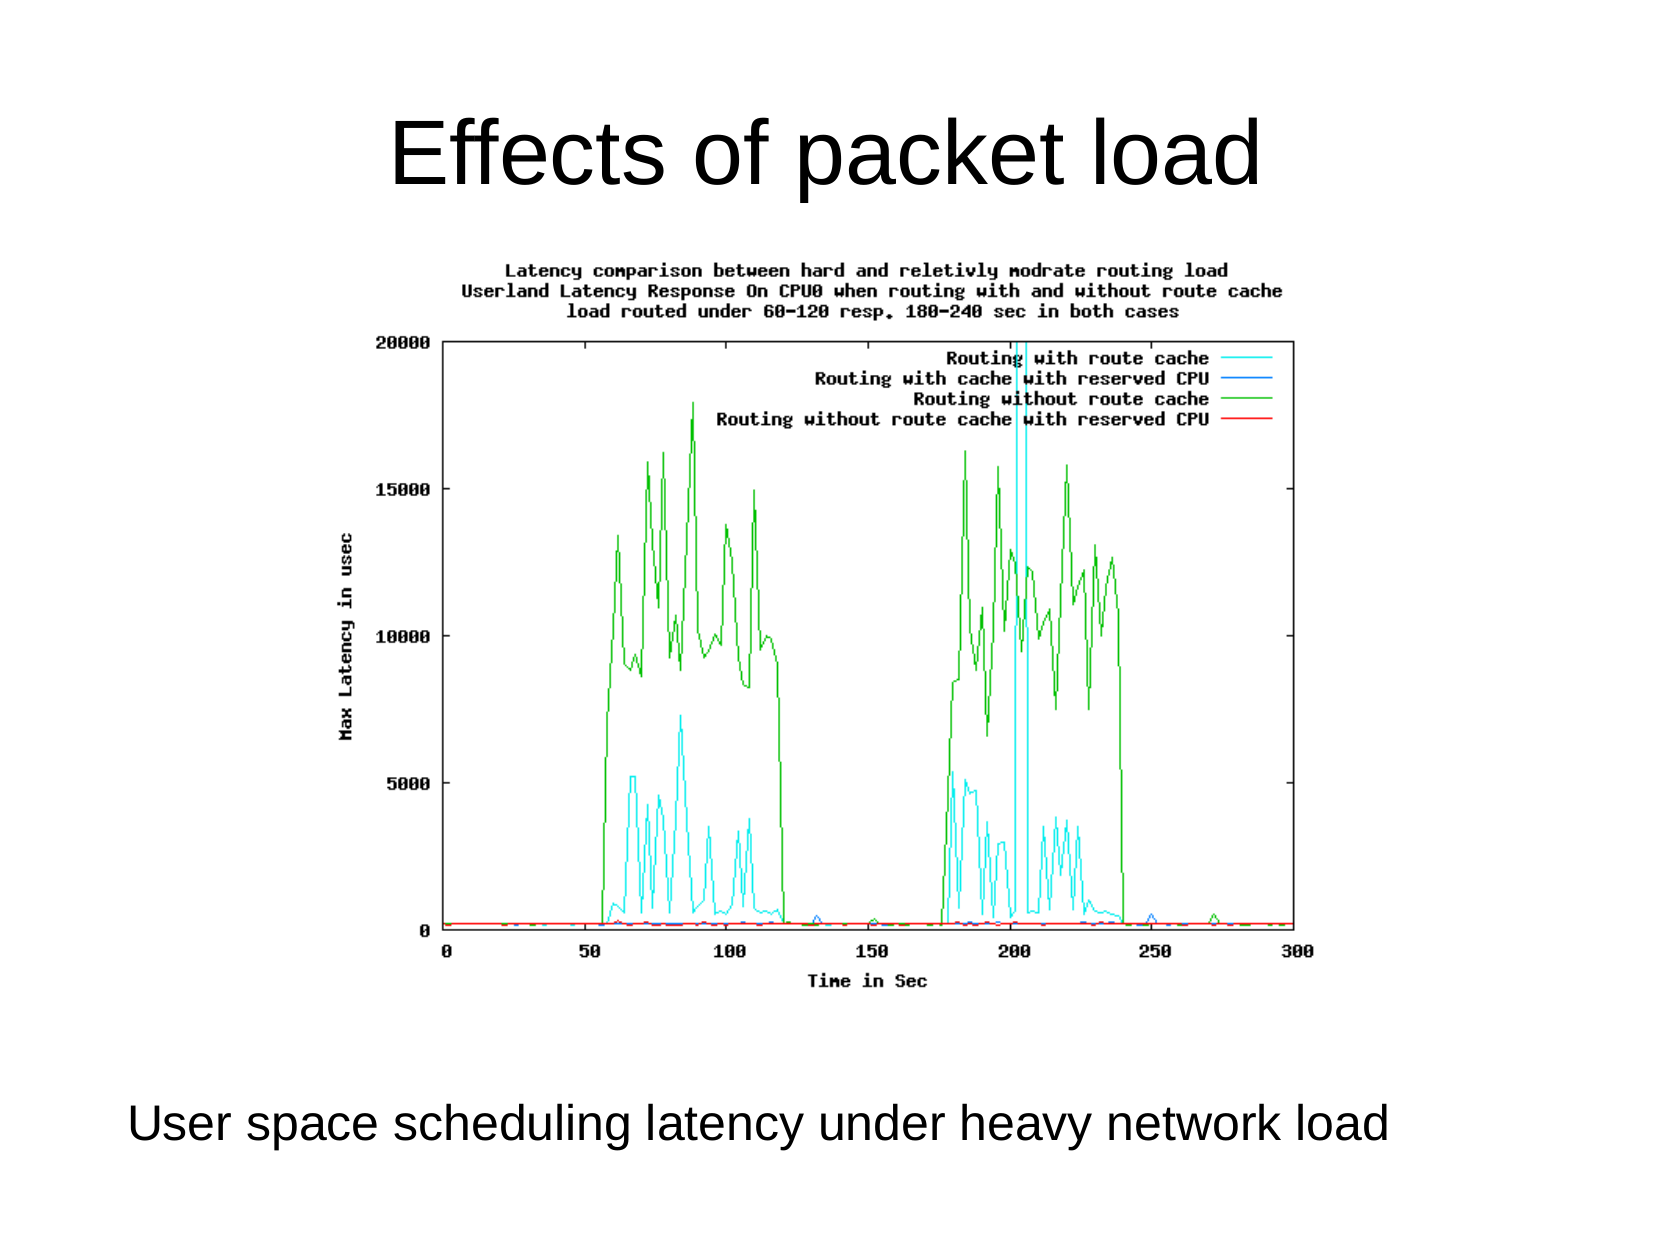

# Effects of packet load
User space scheduling latency under heavy network load